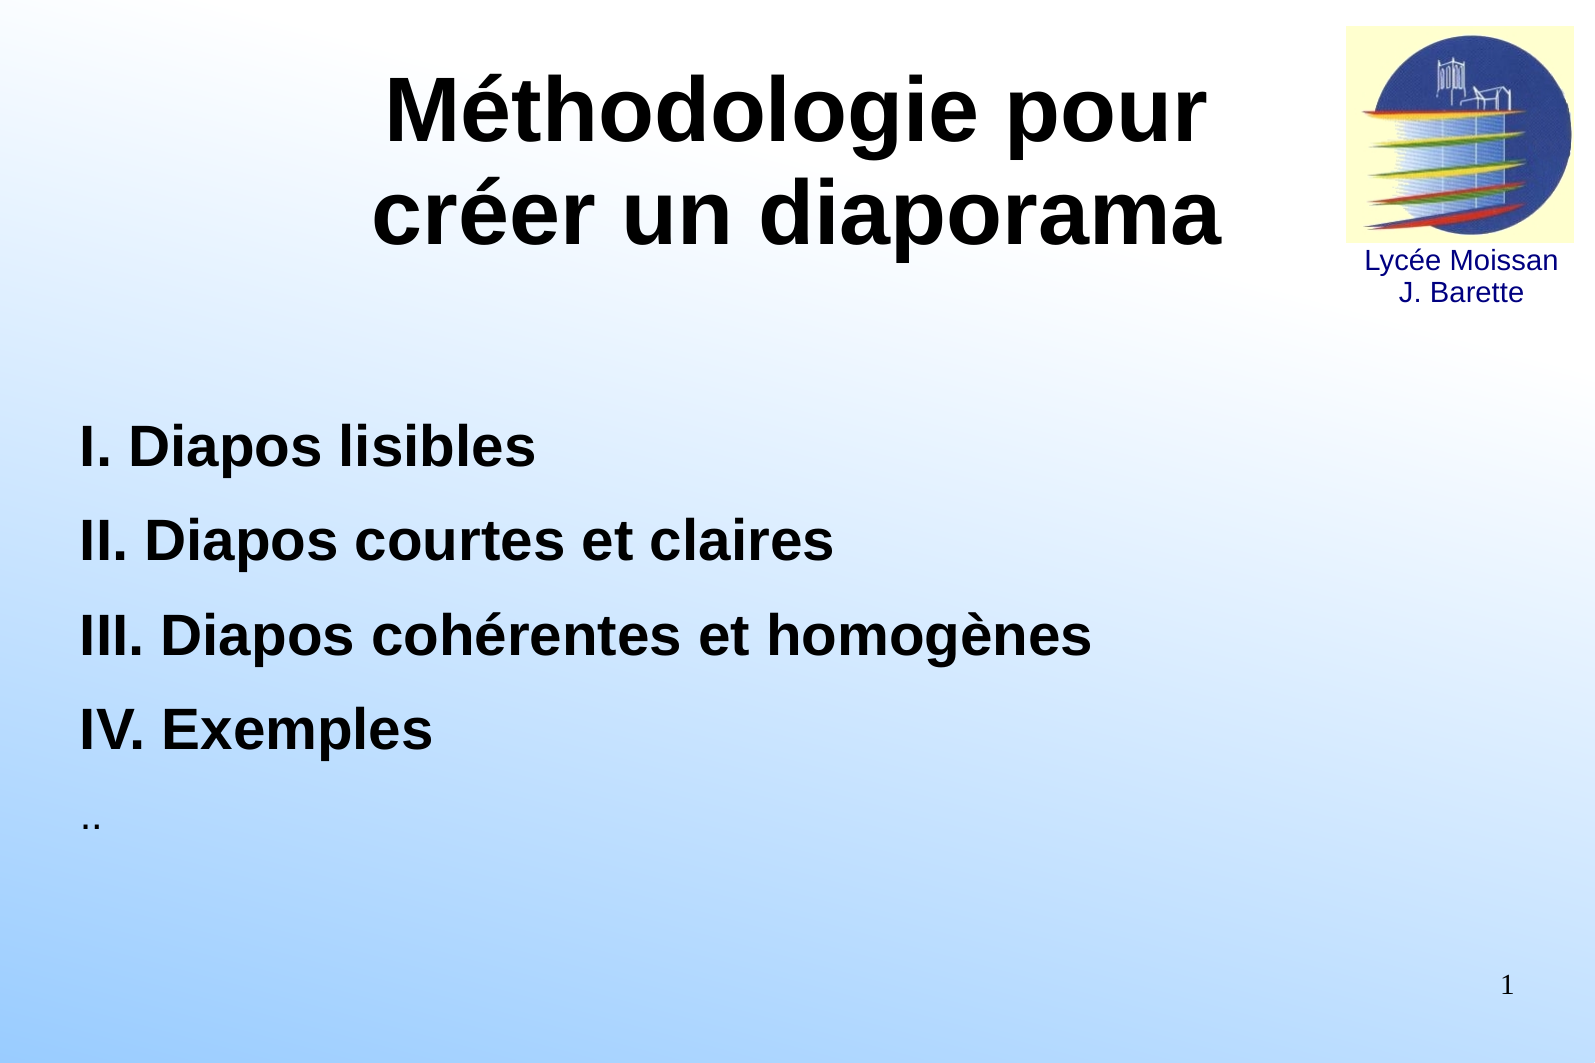

Lycée Moissan
J. Barette
# Méthodologie pour créer un diaporama
I. Diapos lisibles
II. Diapos courtes et claires
III. Diapos cohérentes et homogènes
IV. Exemples
..
1